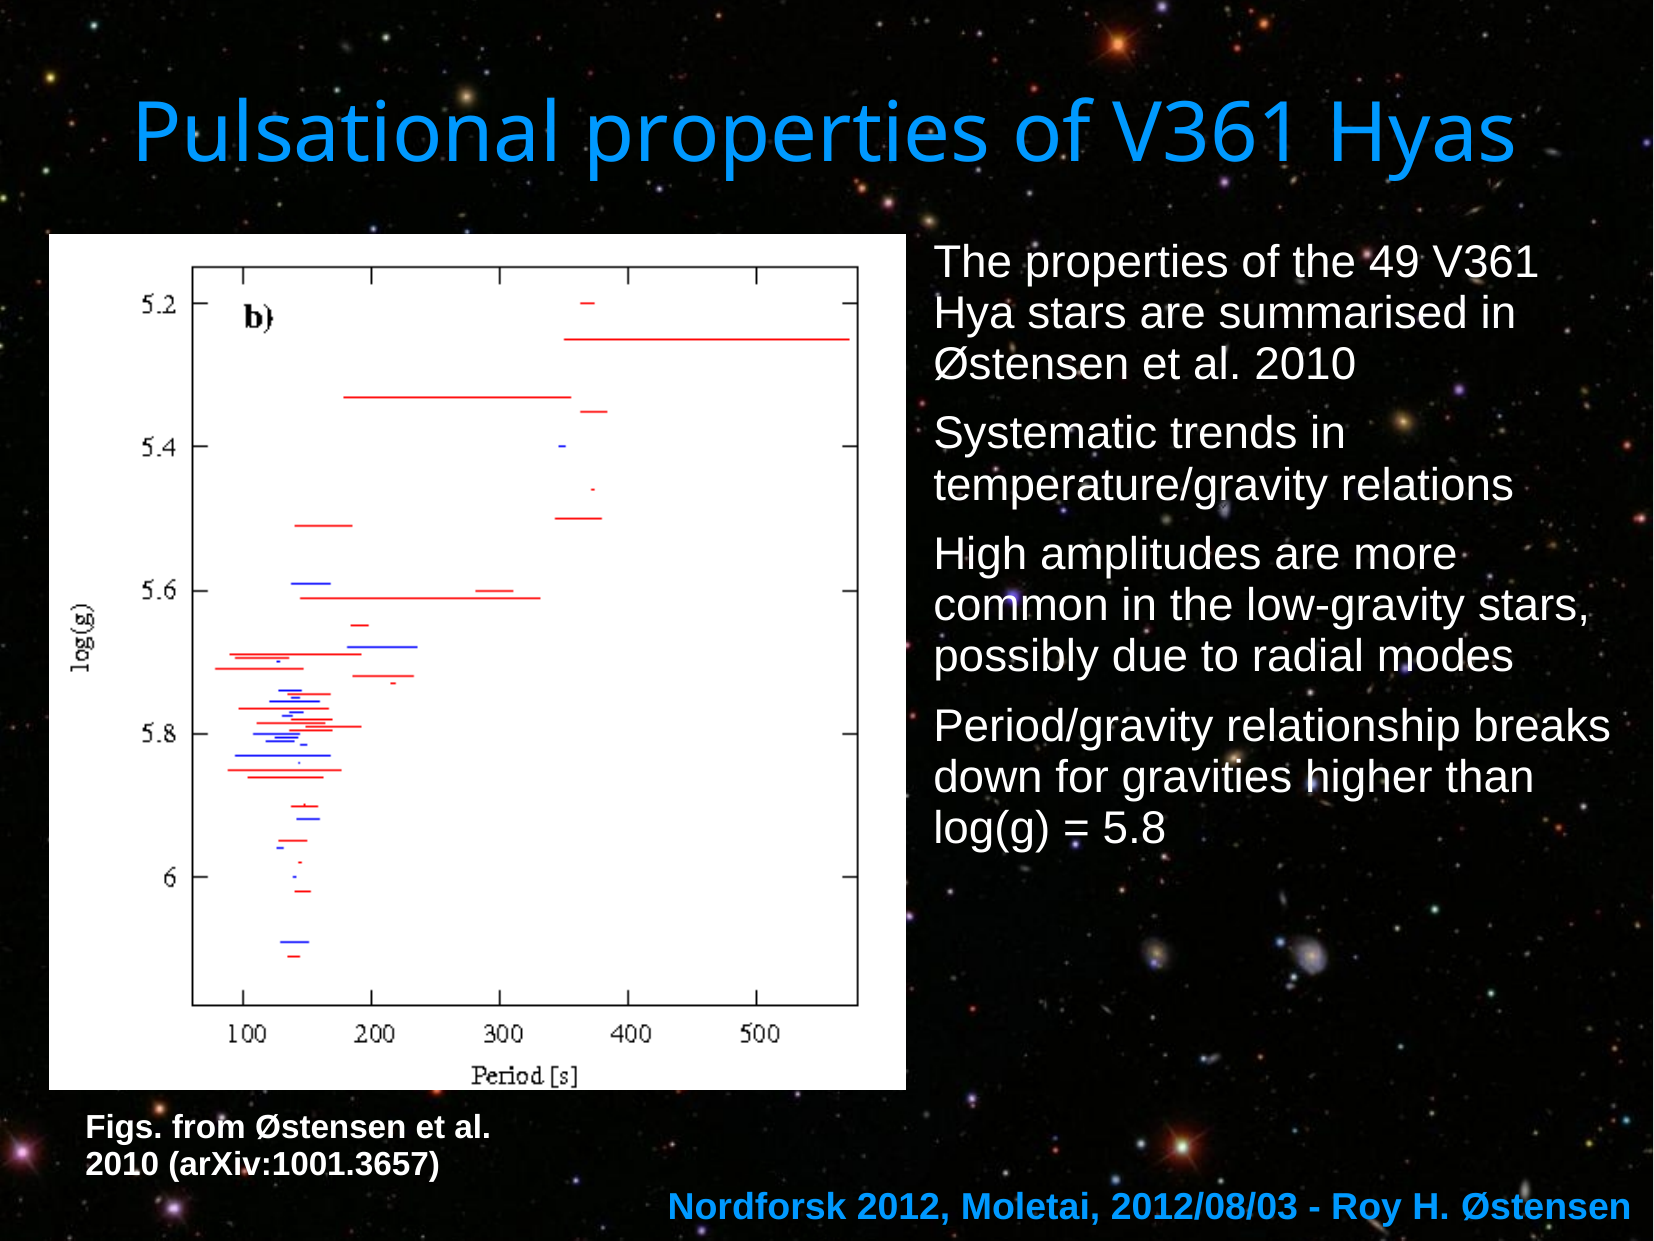

# Pulsational properties of V361 Hyas
The properties of the 49 V361 Hya stars are summarised in Østensen et al. 2010
Systematic trends in temperature/gravity relations
High amplitudes are more common in the low-gravity stars, possibly due to radial modes
Period/gravity relationship breaks down for gravities higher than log(g) = 5.8
Figs. from Østensen et al. 2010 (arXiv:1001.3657)